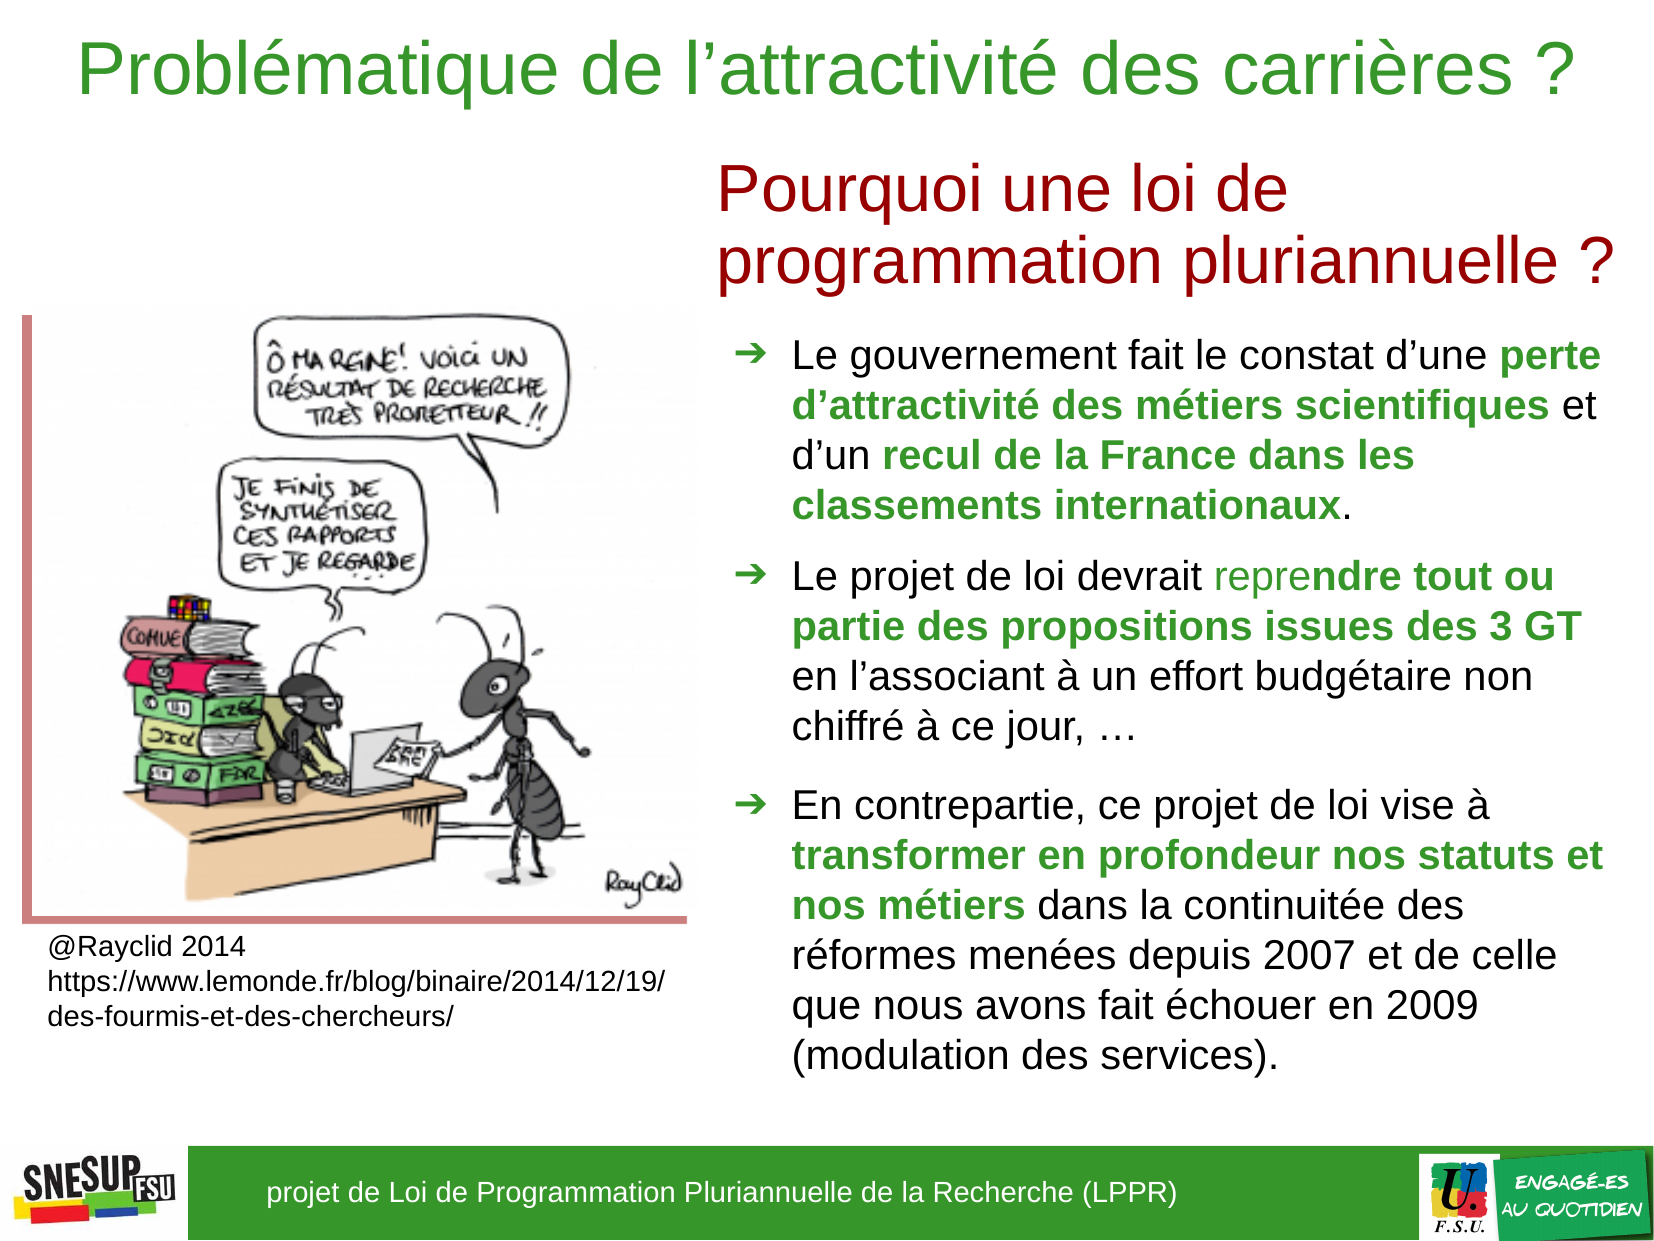

Problématique de l’attractivité des carrières ?
Pourquoi une loi de programmation pluriannuelle ?
Le gouvernement fait le constat d’une perte d’attractivité des métiers scientifiques et d’un recul de la France dans les classements internationaux.
Le projet de loi devrait reprendre tout ou partie des propositions issues des 3 GT en l’associant à un effort budgétaire non chiffré à ce jour, …
En contrepartie, ce projet de loi vise à transformer en profondeur nos statuts et nos métiers dans la continuitée des réformes menées depuis 2007 et de celle que nous avons fait échouer en 2009 (modulation des services).
@Rayclid 2014
https://www.lemonde.fr/blog/binaire/2014/12/19/des-fourmis-et-des-chercheurs/